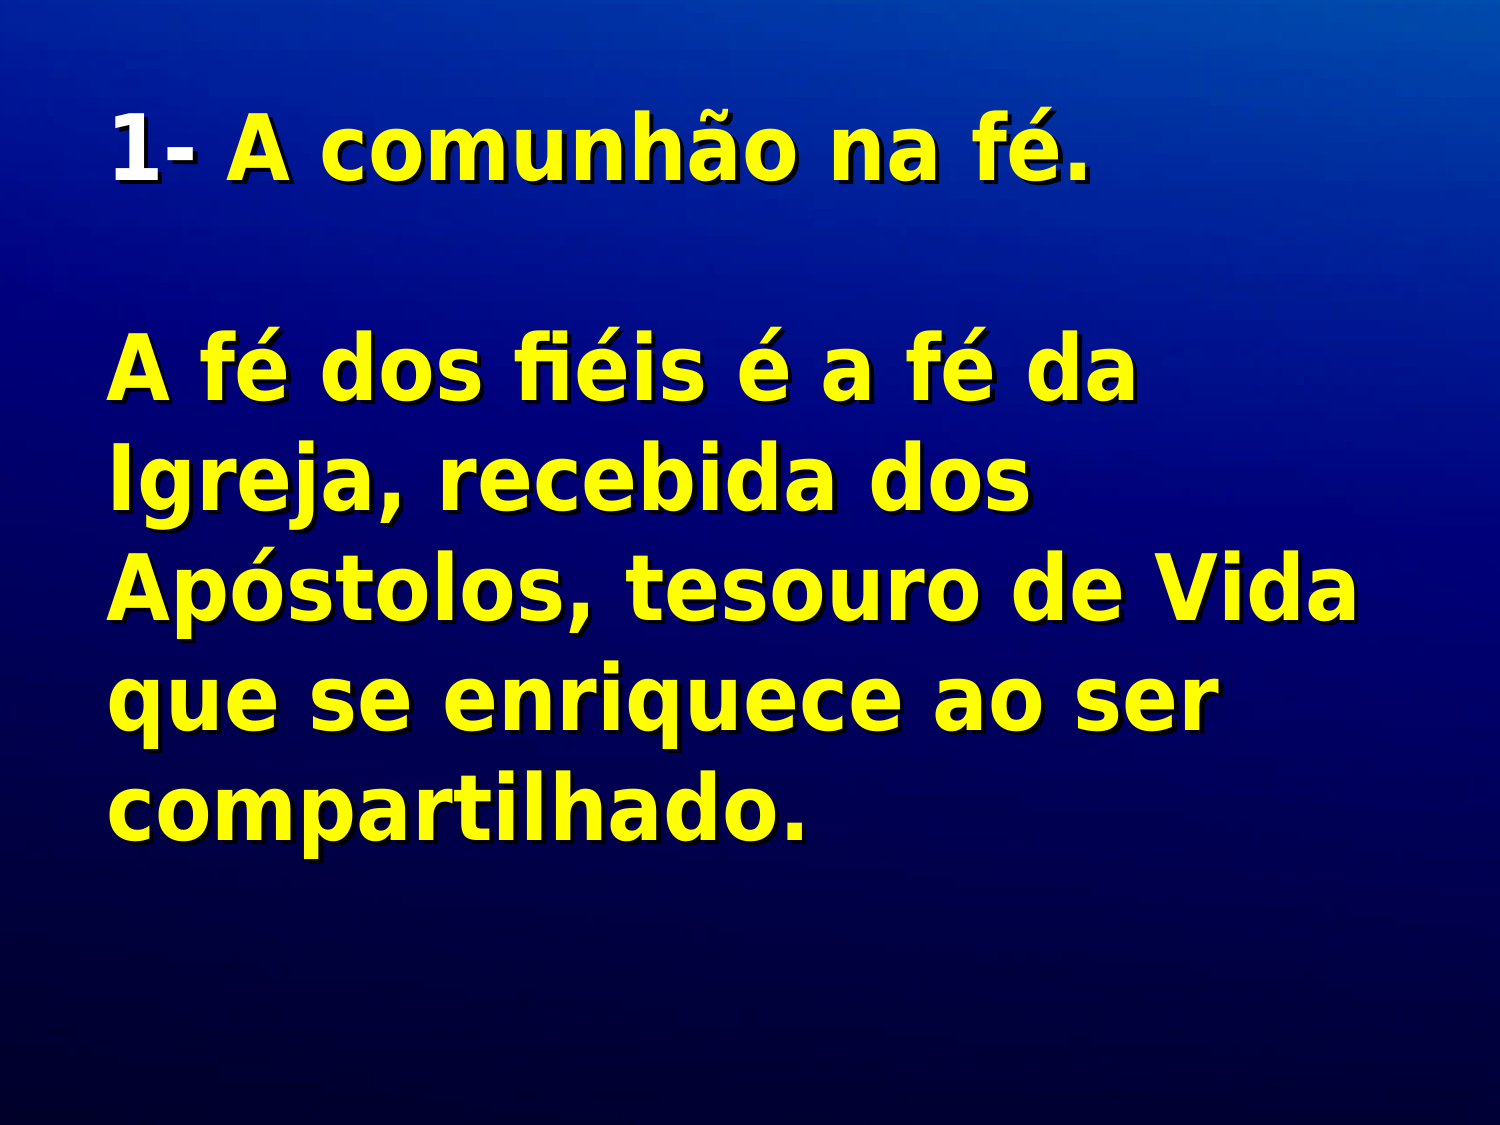

1- A comunhão na fé.
A fé dos fiéis é a fé da Igreja, recebida dos Apóstolos, tesouro de Vida que se enriquece ao ser compartilhado.